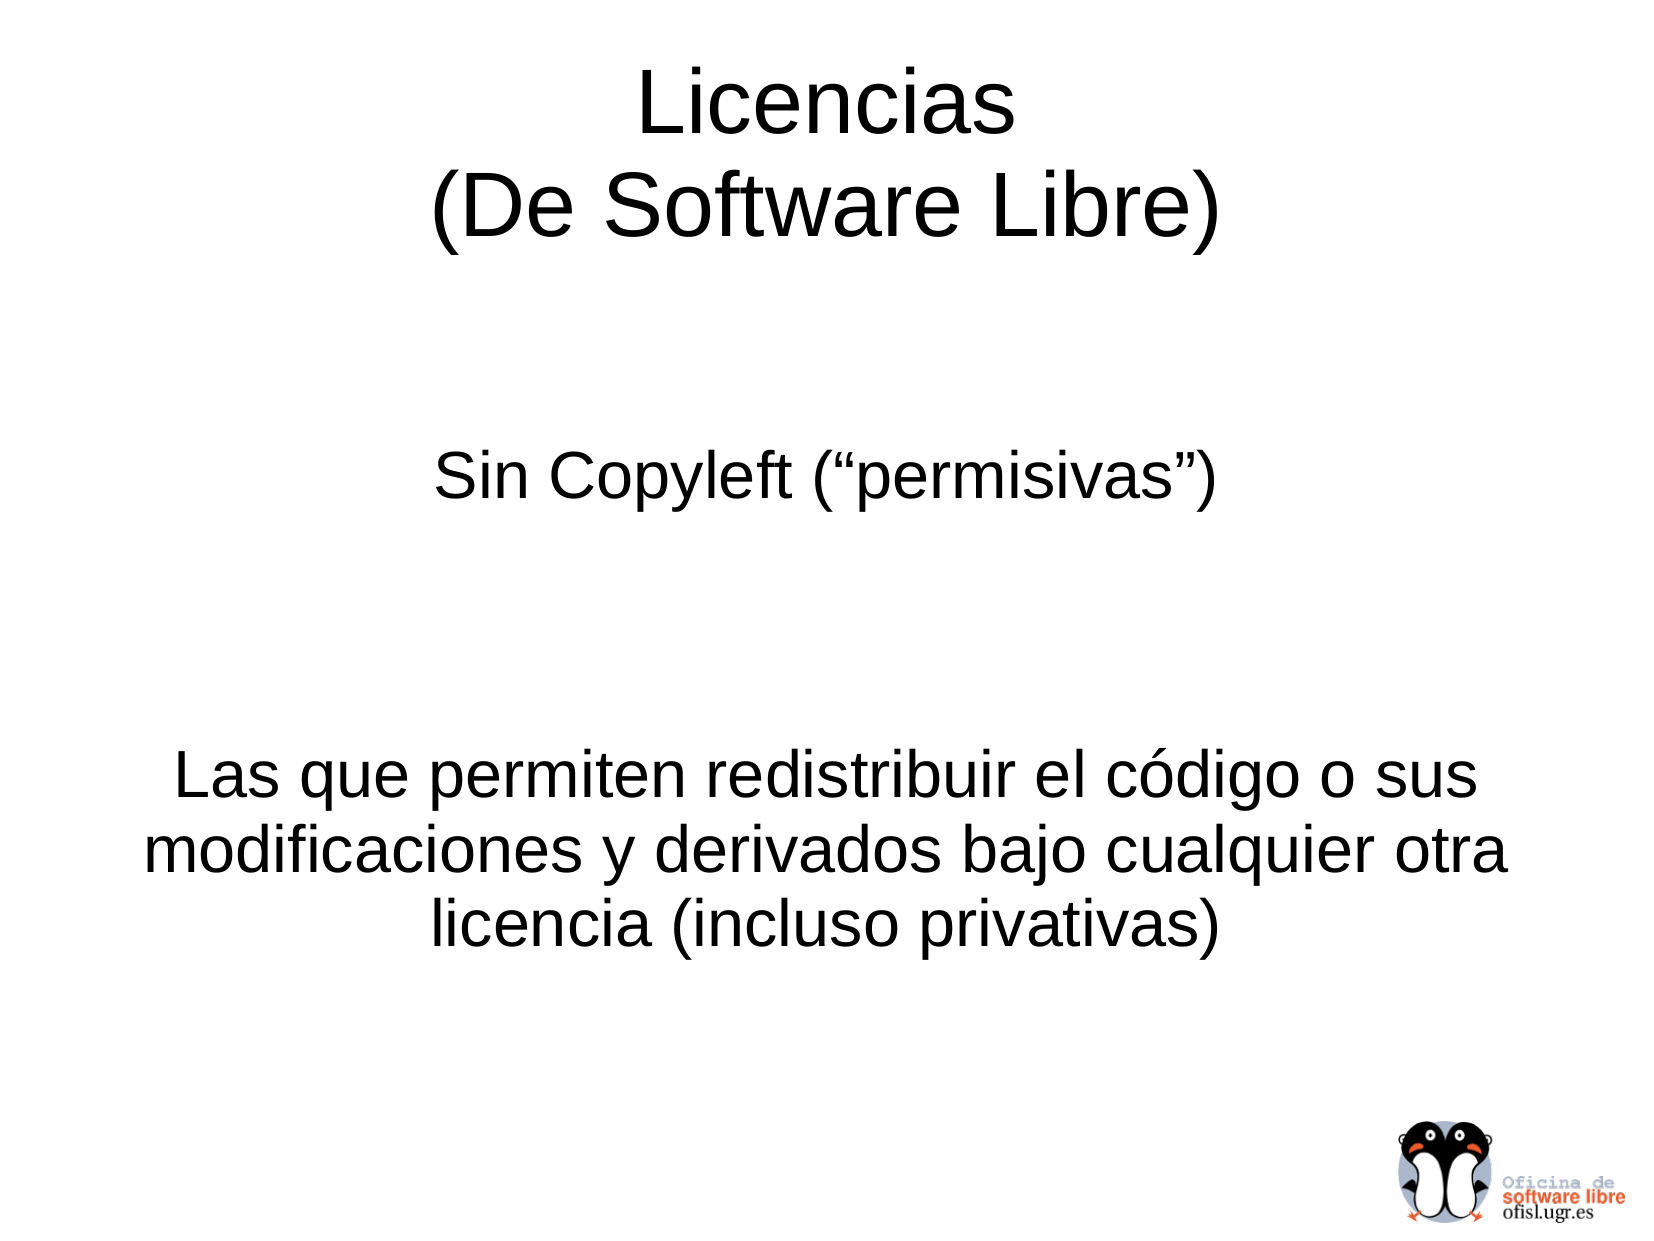

# Licencias (De Software Libre)
Sin Copyleft (“permisivas”)
Las que permiten redistribuir el código o sus modificaciones y derivados bajo cualquier otra licencia (incluso privativas)